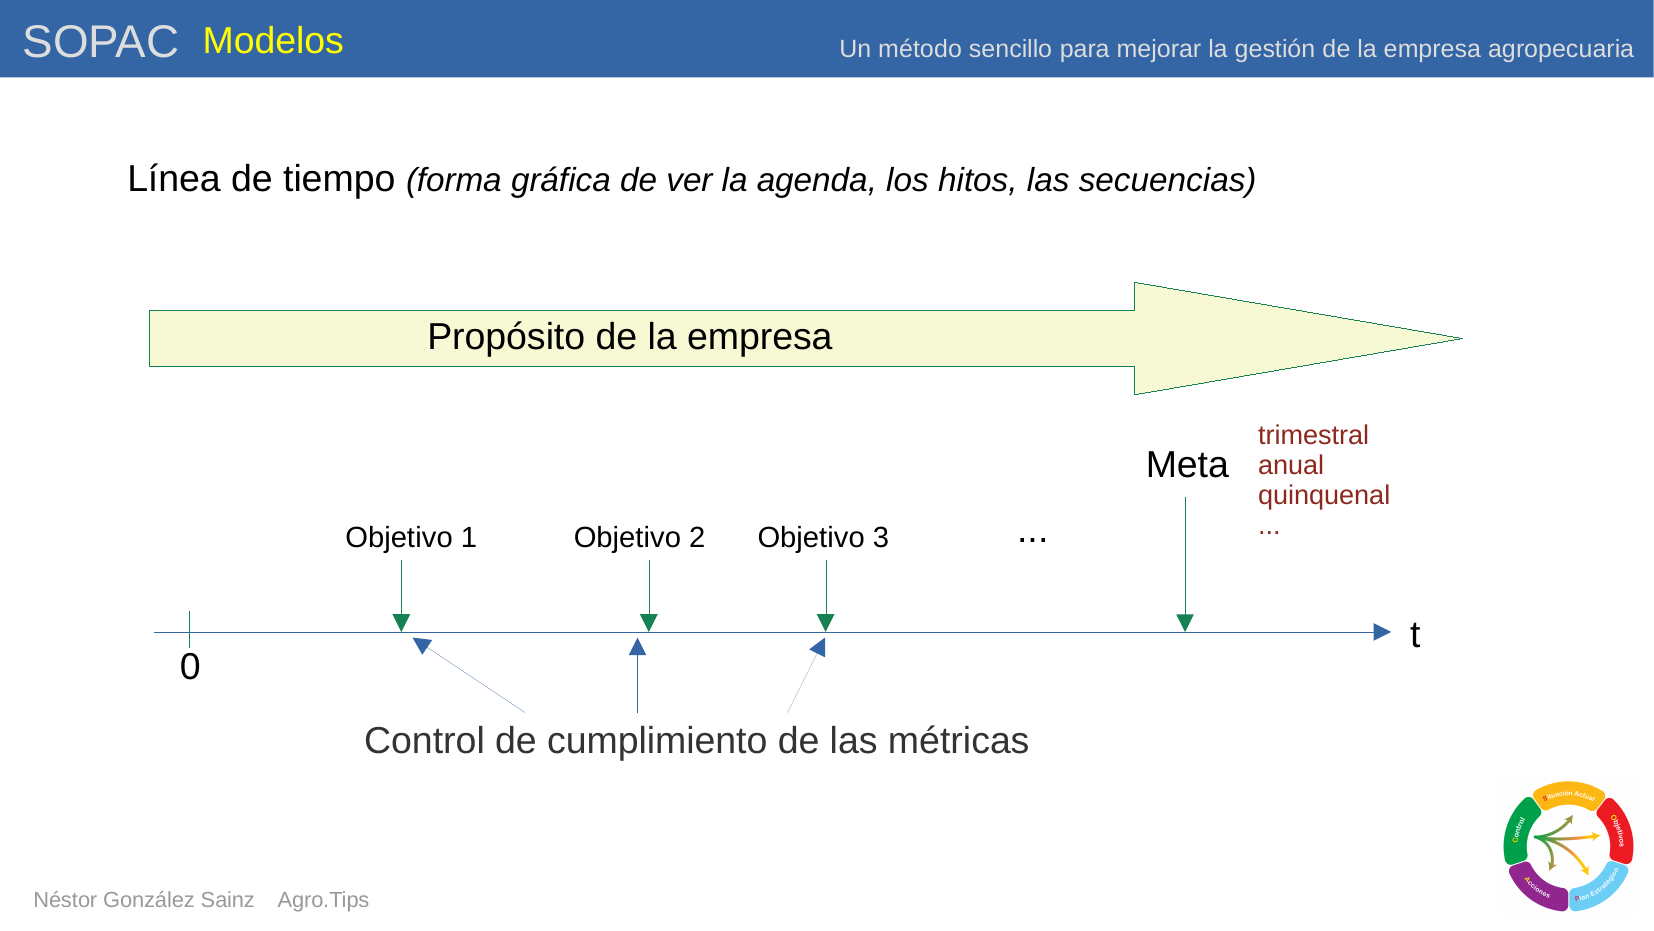

Modelos
Línea de tiempo (forma gráfica de ver la agenda, los hitos, las secuencias)
Propósito de la empresa
trimestral
anual
quinquenal
...
Meta
...
Objetivo 1
Objetivo 2
Objetivo 3
0
t
Control de cumplimiento de las métricas